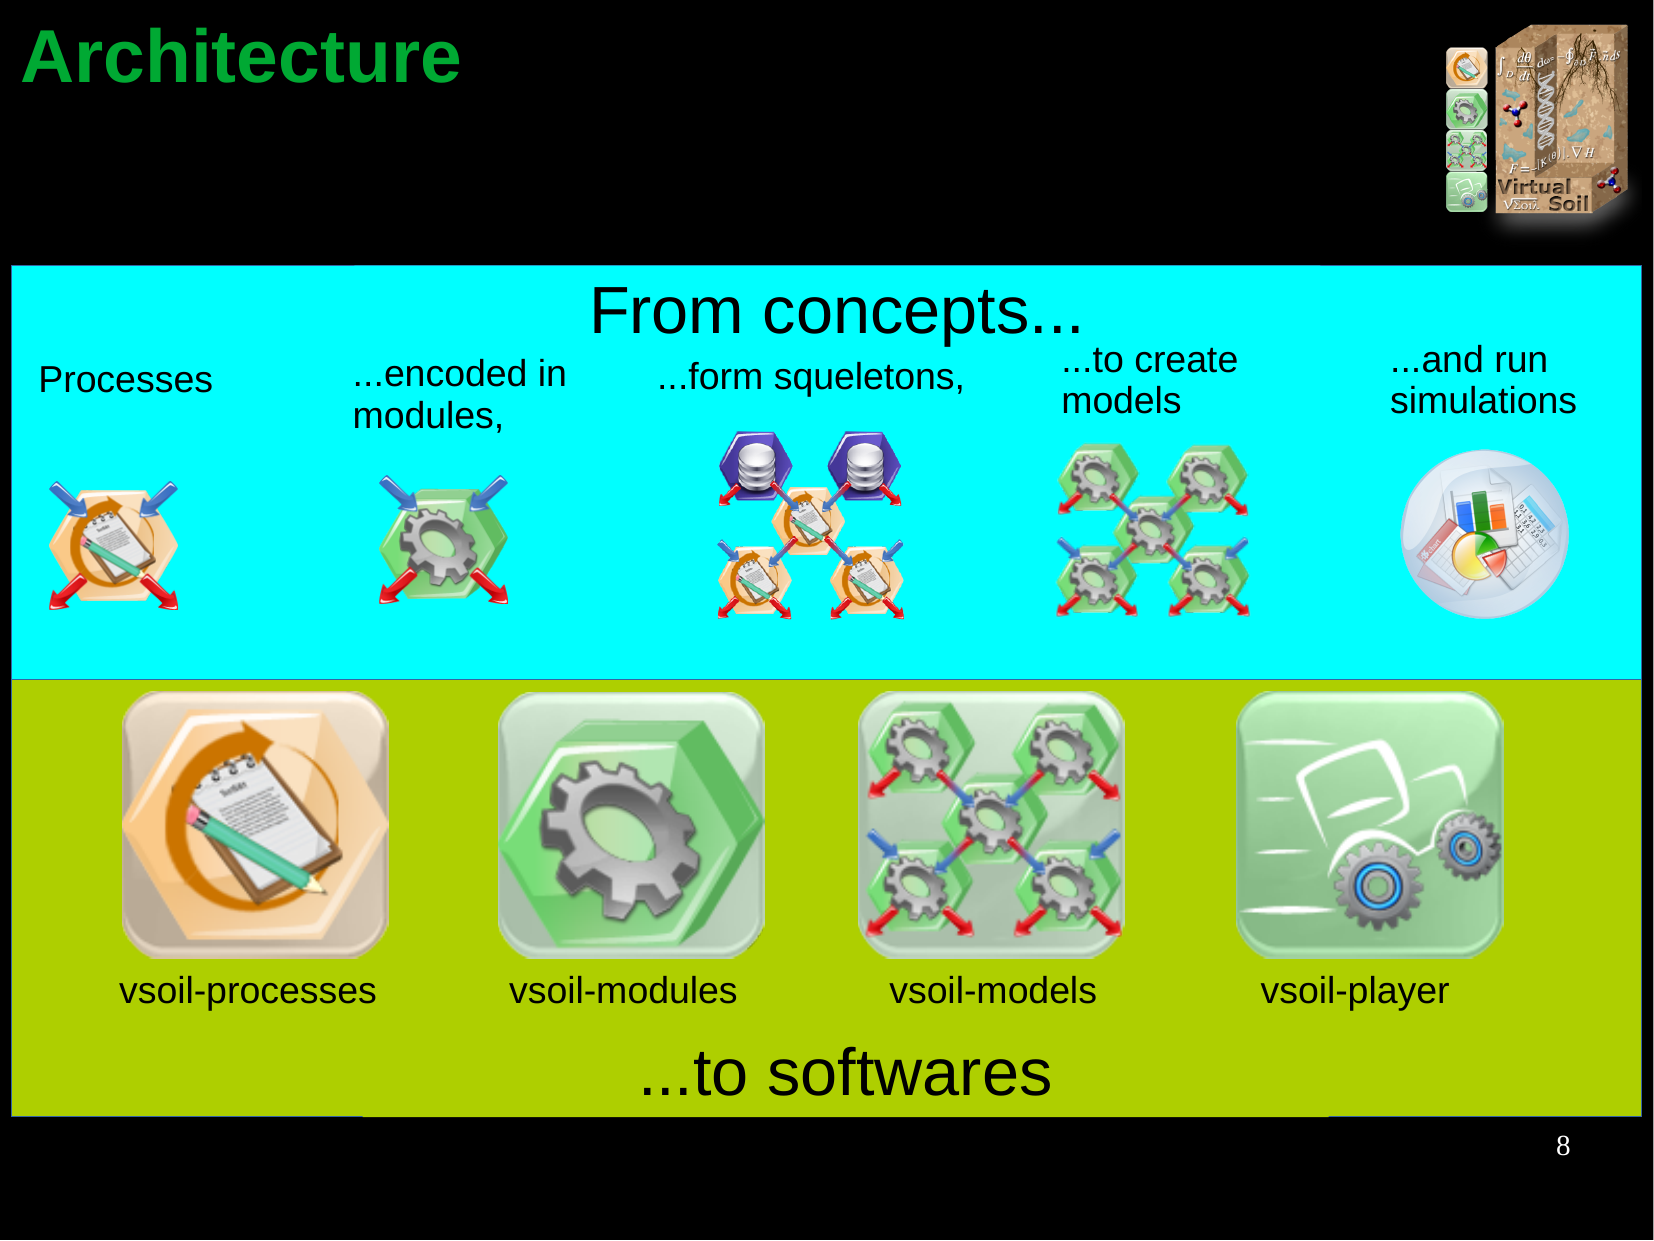

Architecture
From concepts...
...to create models
...and run simulations
...encoded in
modules,
 ...form squeletons,
Processes
vsoil-processes
vsoil-models
vsoil-player
vsoil-modules
...to softwares
8